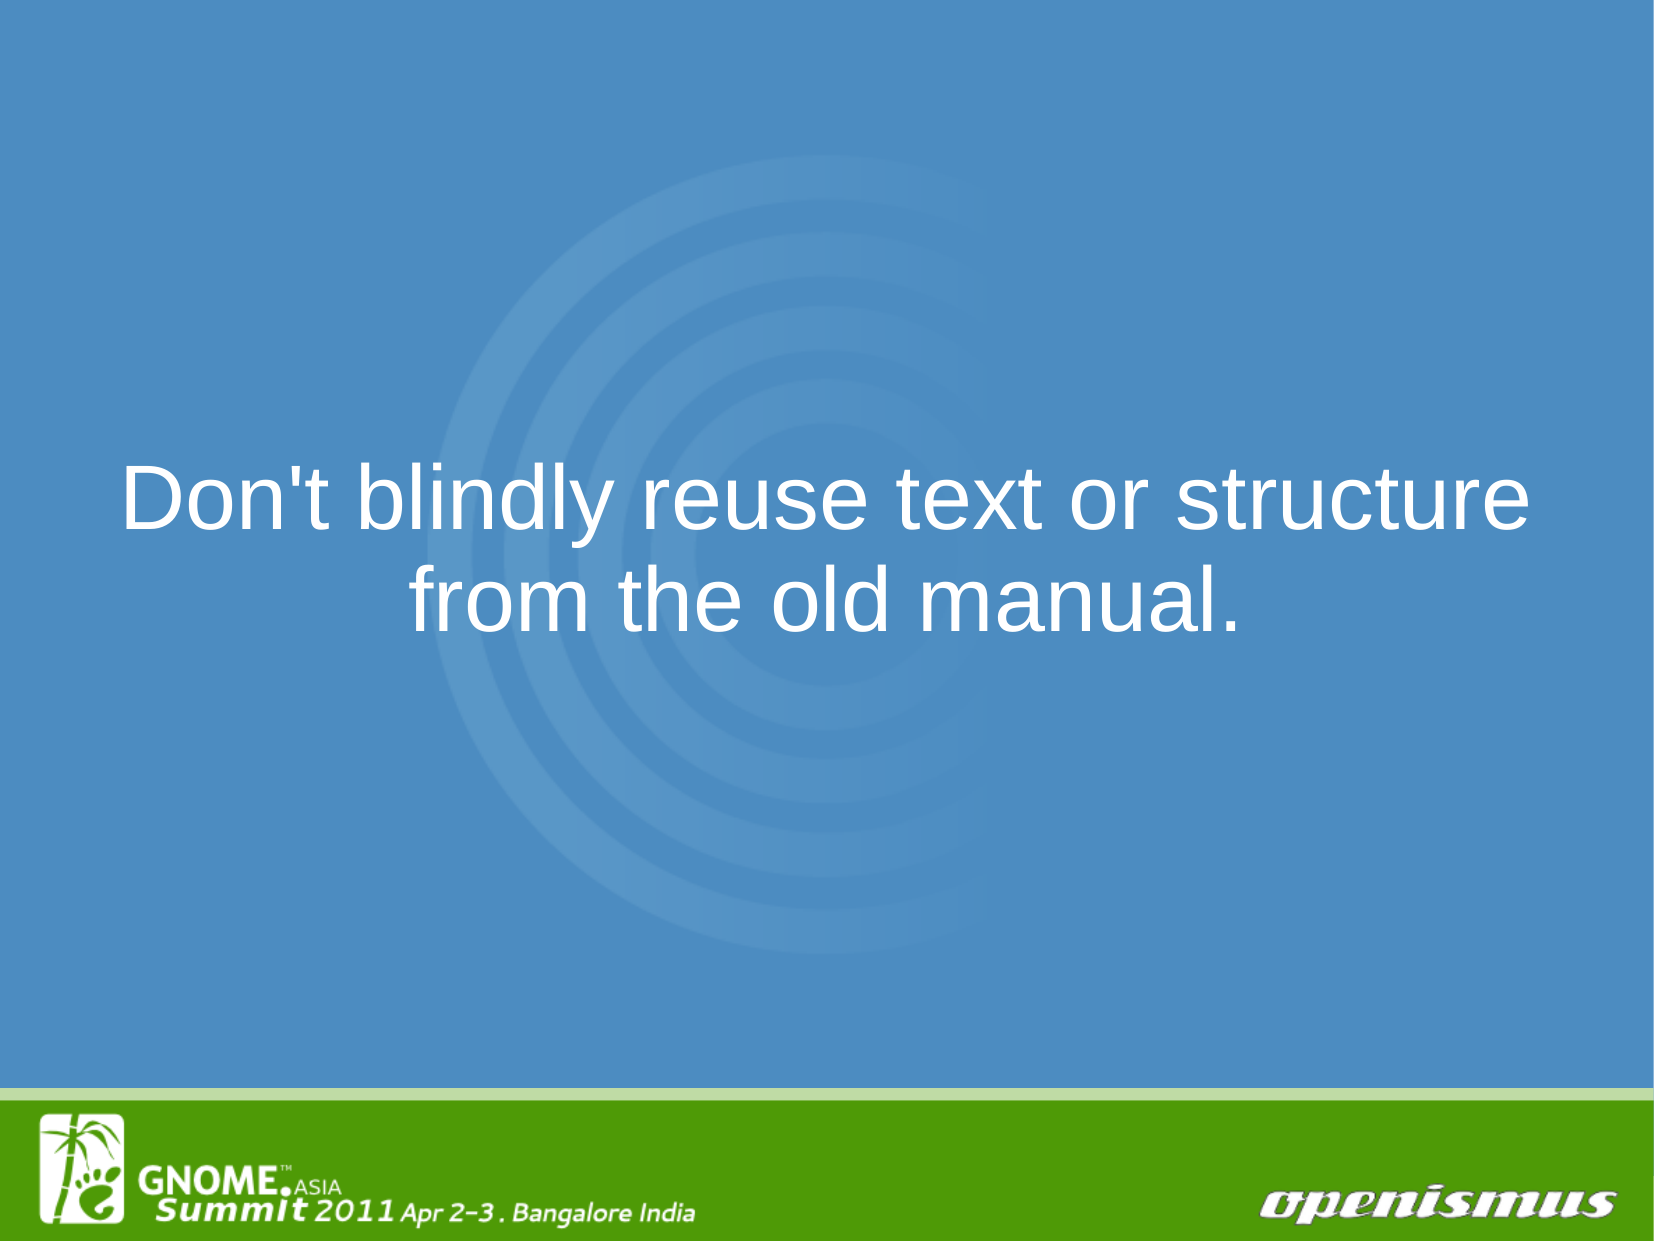

# Don't blindly reuse text or structure from the old manual.